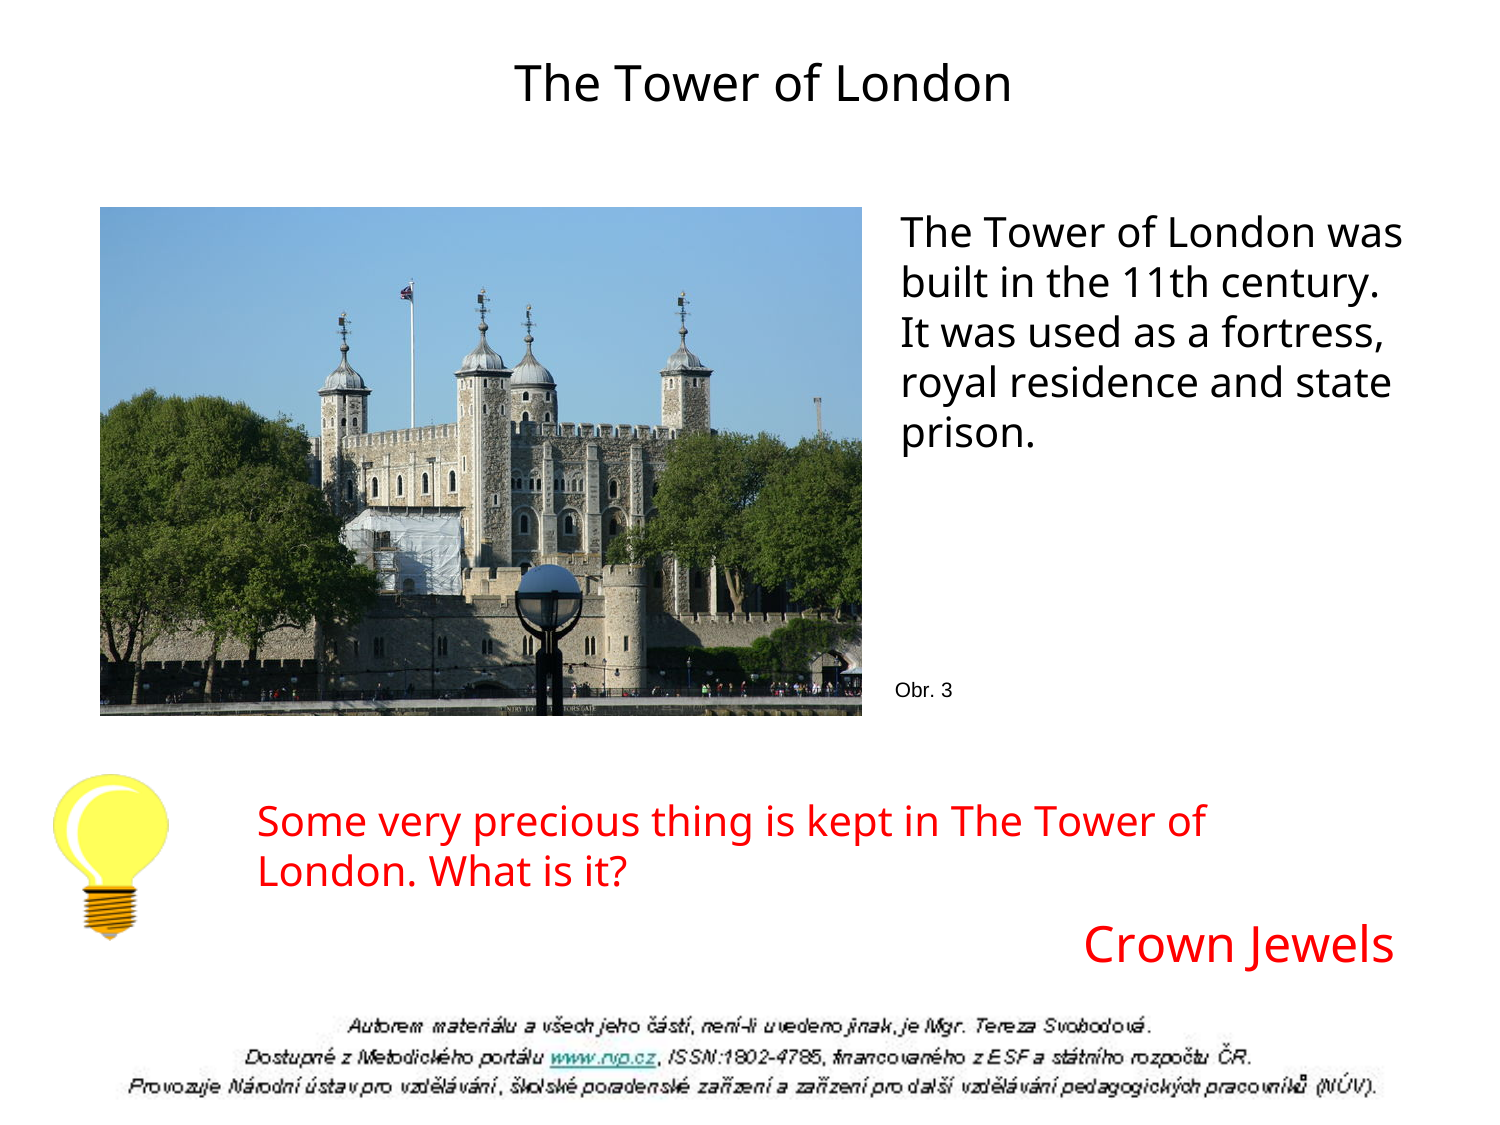

The Tower of London
The Tower of London was built in the 11th century. It was used as a fortress, royal residence and state prison.
Obr. 3
Some very precious thing is kept in The Tower of London. What is it?
Crown Jewels